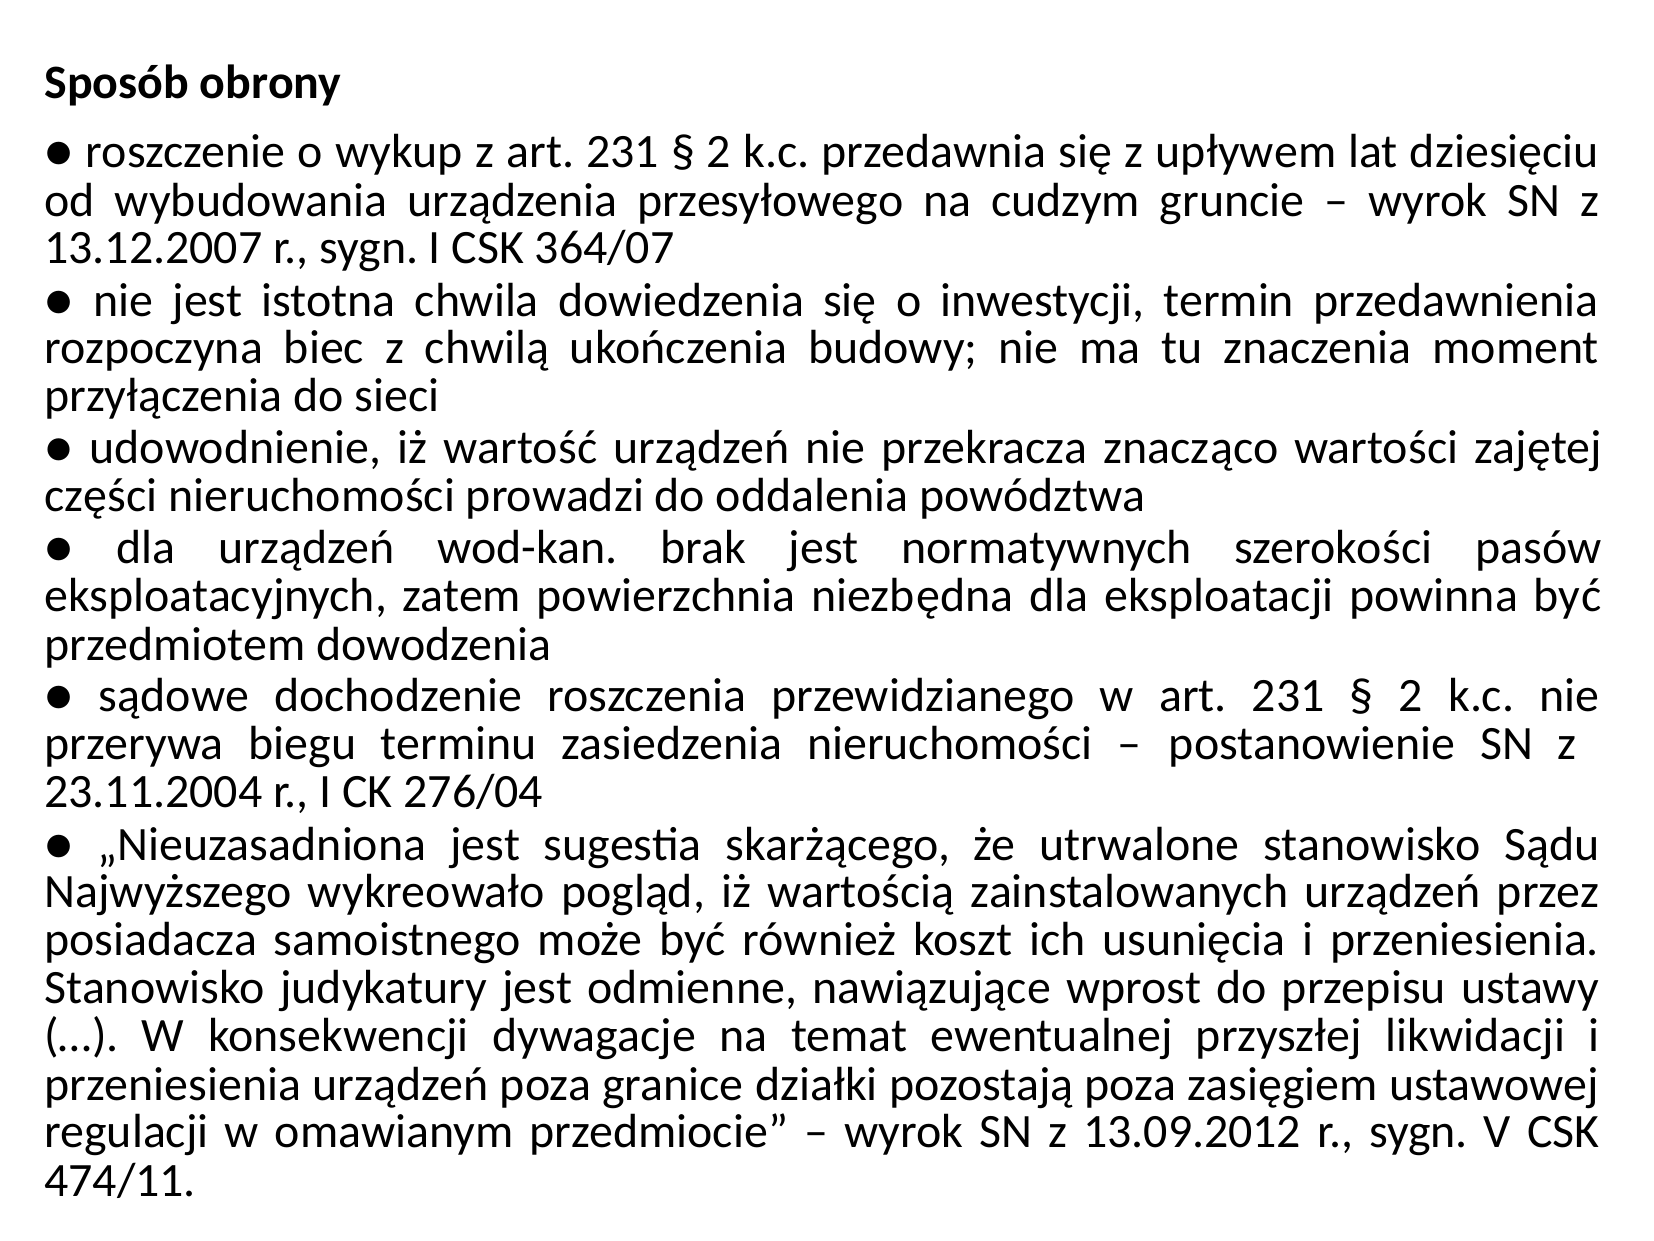

#
Sposób obrony
● roszczenie o wykup z art. 231 § 2 k.c. przedawnia się z upływem lat dziesięciu od wybudowania urządzenia przesyłowego na cudzym gruncie – wyrok SN z 13.12.2007 r., sygn. I CSK 364/07
● nie jest istotna chwila dowiedzenia się o inwestycji, termin przedawnienia rozpoczyna biec z chwilą ukończenia budowy; nie ma tu znaczenia moment przyłączenia do sieci
● udowodnienie, iż wartość urządzeń nie przekracza znacząco wartości zajętej części nieruchomości prowadzi do oddalenia powództwa
● dla urządzeń wod-kan. brak jest normatywnych szerokości pasów eksploatacyjnych, zatem powierzchnia niezbędna dla eksploatacji powinna być przedmiotem dowodzenia
● sądowe dochodzenie roszczenia przewidzianego w art. 231 § 2 k.c. nie przerywa biegu terminu zasiedzenia nieruchomości – postanowienie SN z 23.11.2004 r., I CK 276/04
● „Nieuzasadniona jest sugestia skarżącego, że utrwalone stanowisko Sądu Najwyższego wykreowało pogląd, iż wartością zainstalowanych urządzeń przez posiadacza samoistnego może być również koszt ich usunięcia i przeniesienia. Stanowisko judykatury jest odmienne, nawiązujące wprost do przepisu ustawy (…). W konsekwencji dywagacje na temat ewentualnej przyszłej likwidacji i przeniesienia urządzeń poza granice działki pozostają poza zasięgiem ustawowej regulacji w omawianym przedmiocie” – wyrok SN z 13.09.2012 r., sygn. V CSK 474/11.